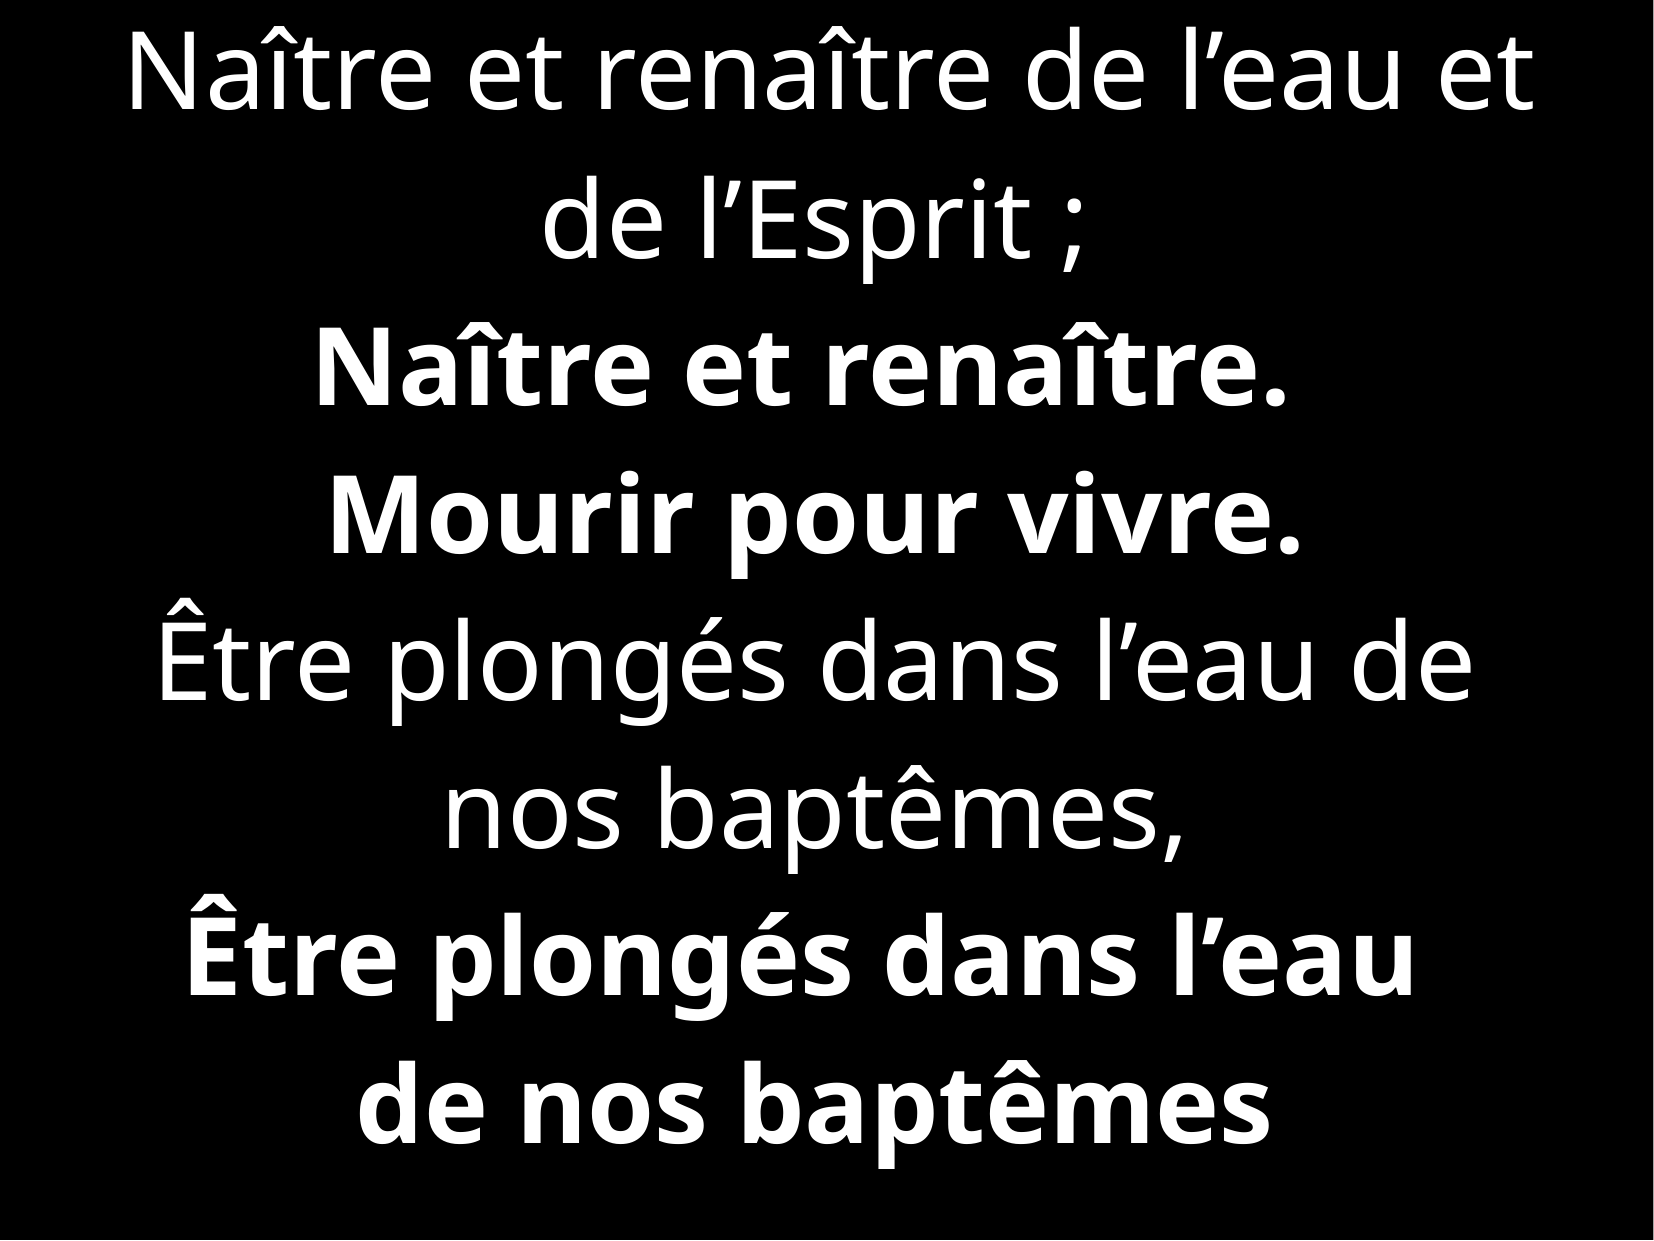

# Naître et renaître de l’eau et de l’Esprit ;
Naître et renaître.
Mourir pour vivre.
Être plongés dans l’eau de nos baptêmes,
Être plongés dans l’eau
de nos baptêmes